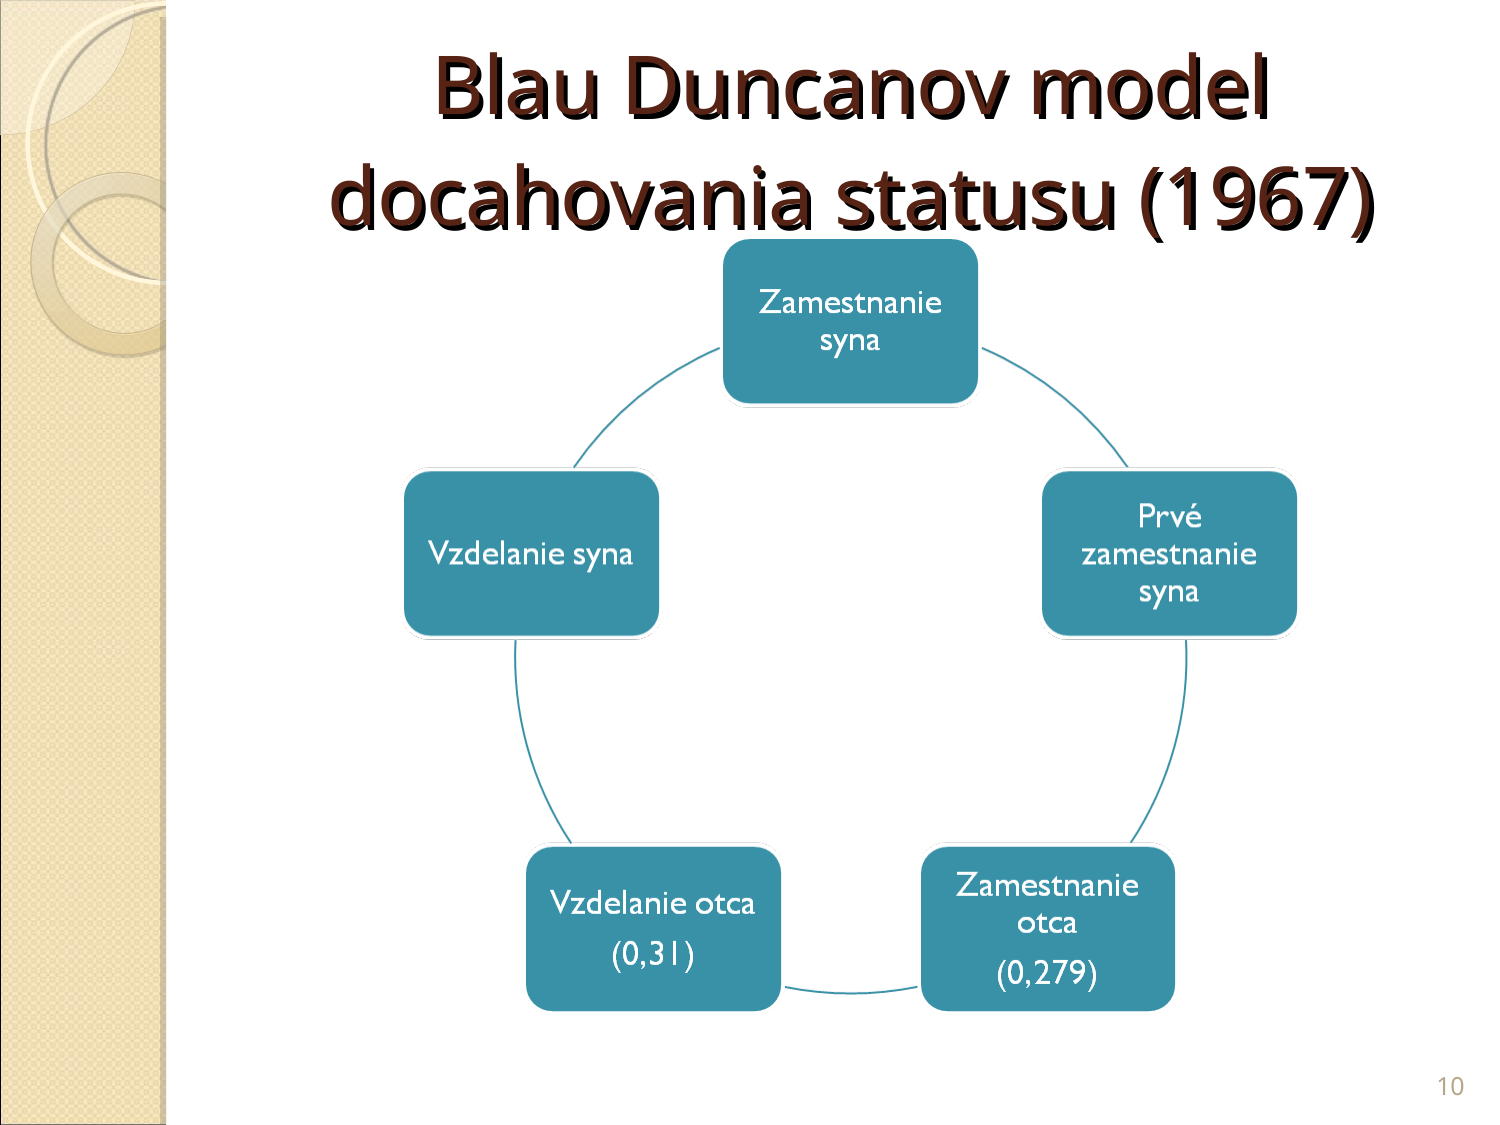

# Blau Duncanov model docahovania statusu (1967)